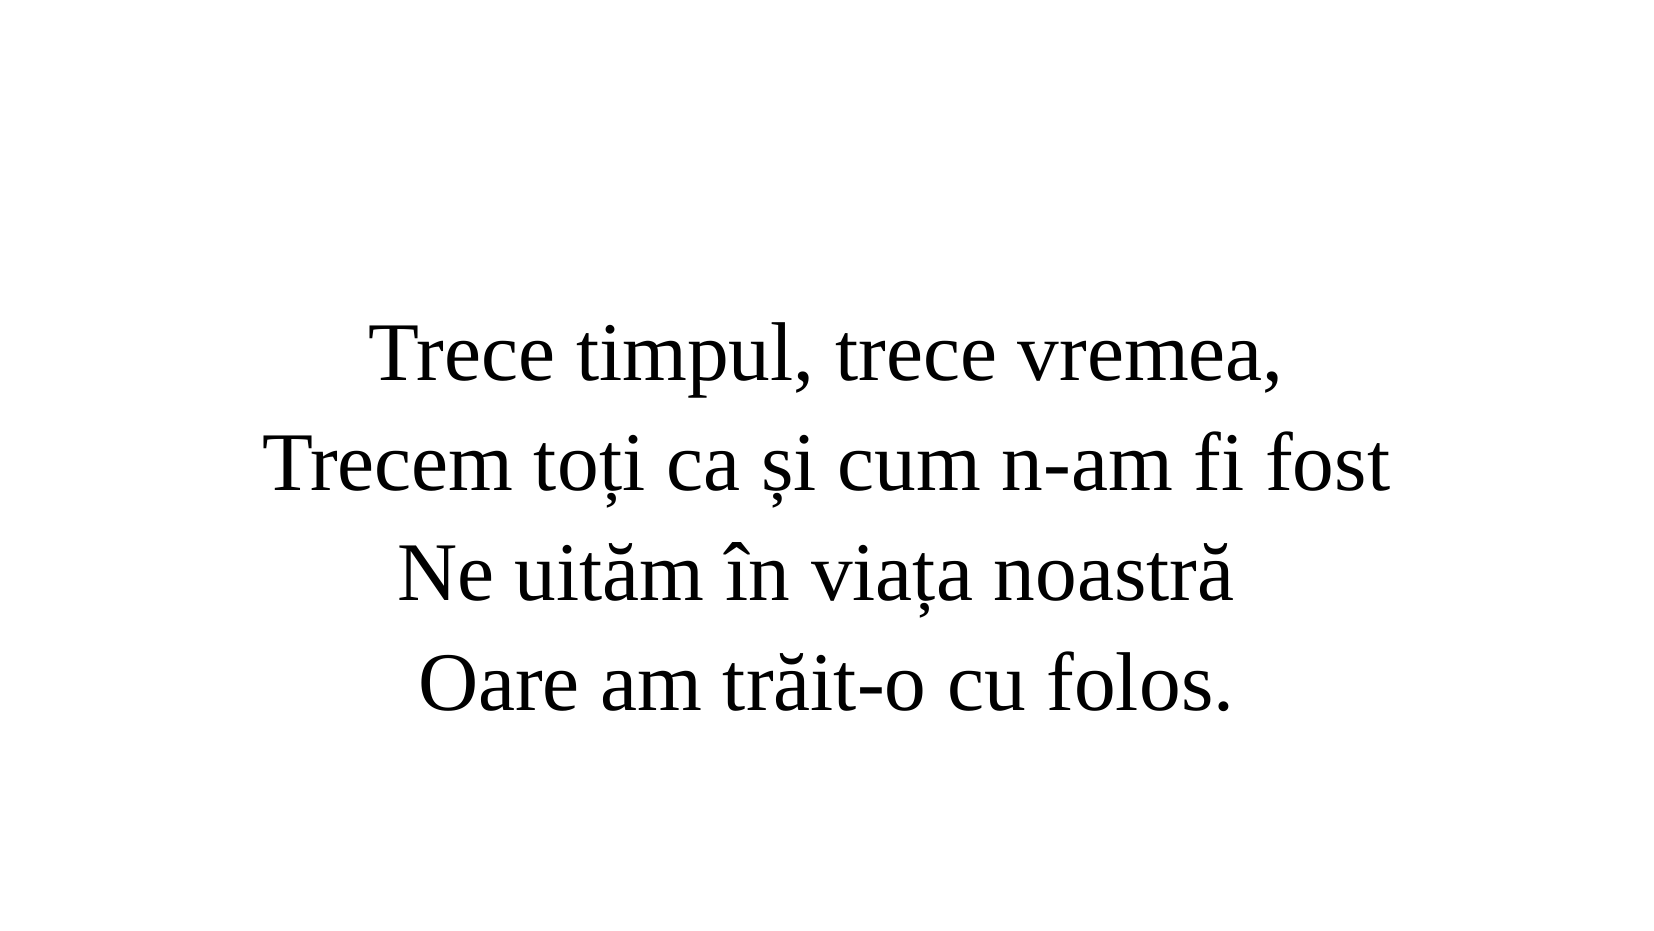

# Trece timpul, trece vremea,
Trecem toți ca și cum n-am fi fost
Ne uităm în viața noastră
Oare am trăit-o cu folos.